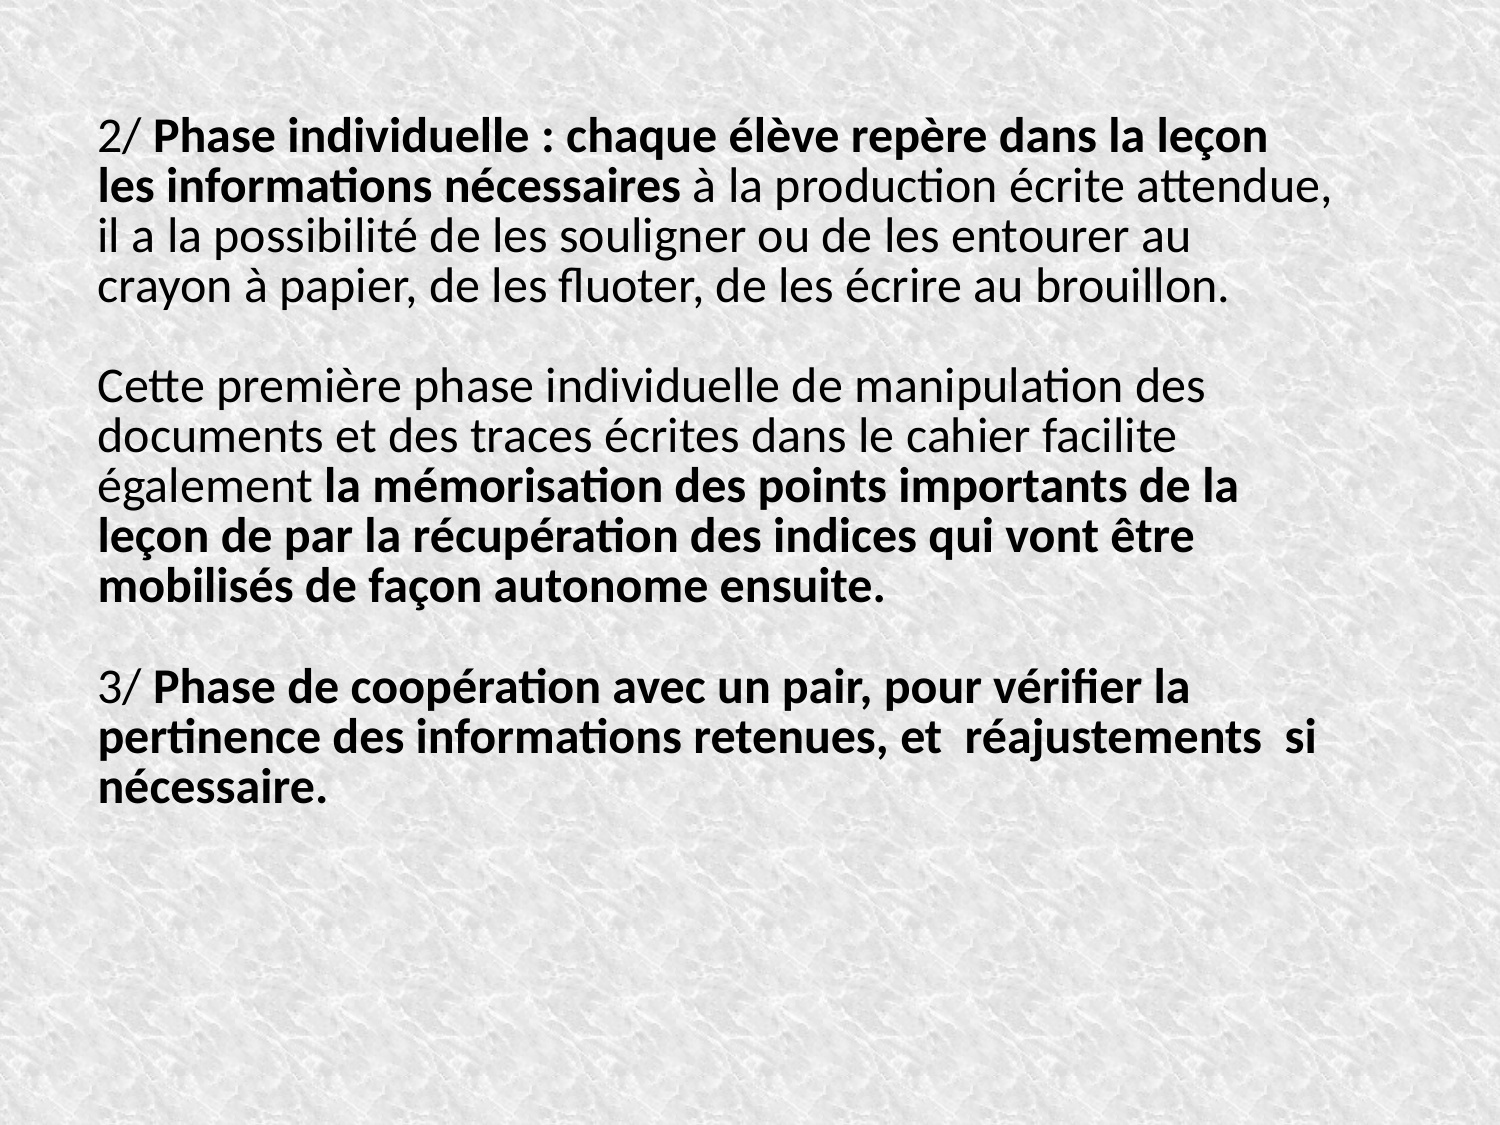

2/ Phase individuelle : chaque élève repère dans la leçon les informations nécessaires à la production écrite attendue, il a la possibilité de les souligner ou de les entourer au crayon à papier, de les fluoter, de les écrire au brouillon.
Cette première phase individuelle de manipulation des documents et des traces écrites dans le cahier facilite également la mémorisation des points importants de la leçon de par la récupération des indices qui vont être mobilisés de façon autonome ensuite.
3/ Phase de coopération avec un pair, pour vérifier la pertinence des informations retenues, et réajustements si nécessaire.